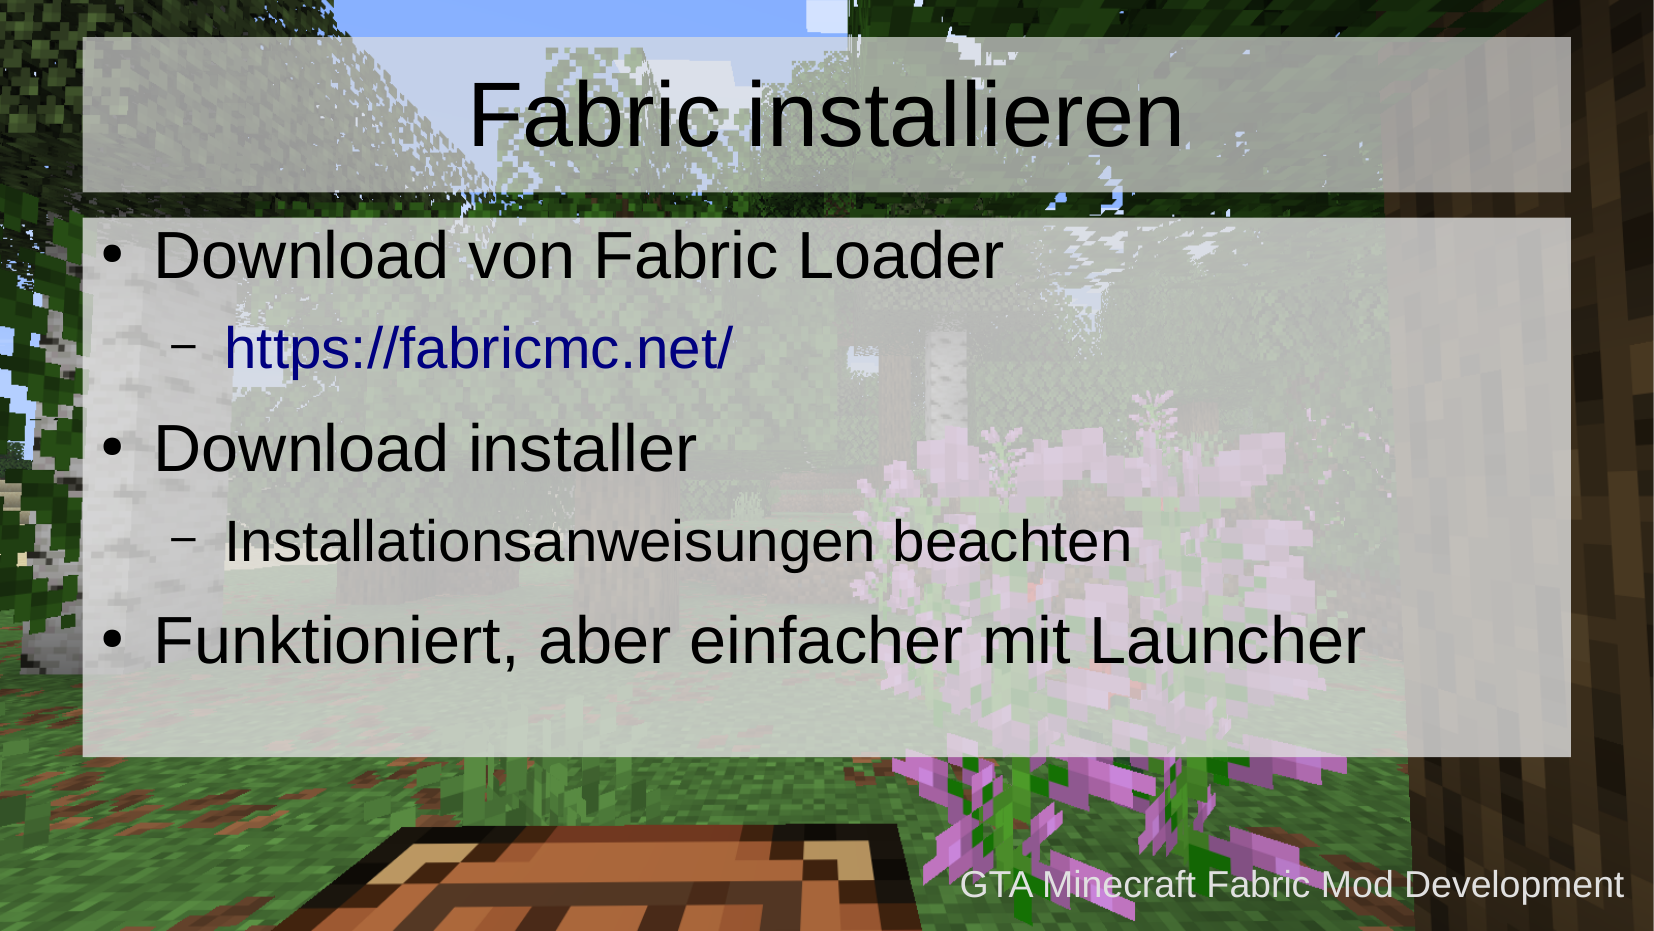

# Fabric installieren
Download von Fabric Loader
https://fabricmc.net/
Download installer
Installationsanweisungen beachten
Funktioniert, aber einfacher mit Launcher